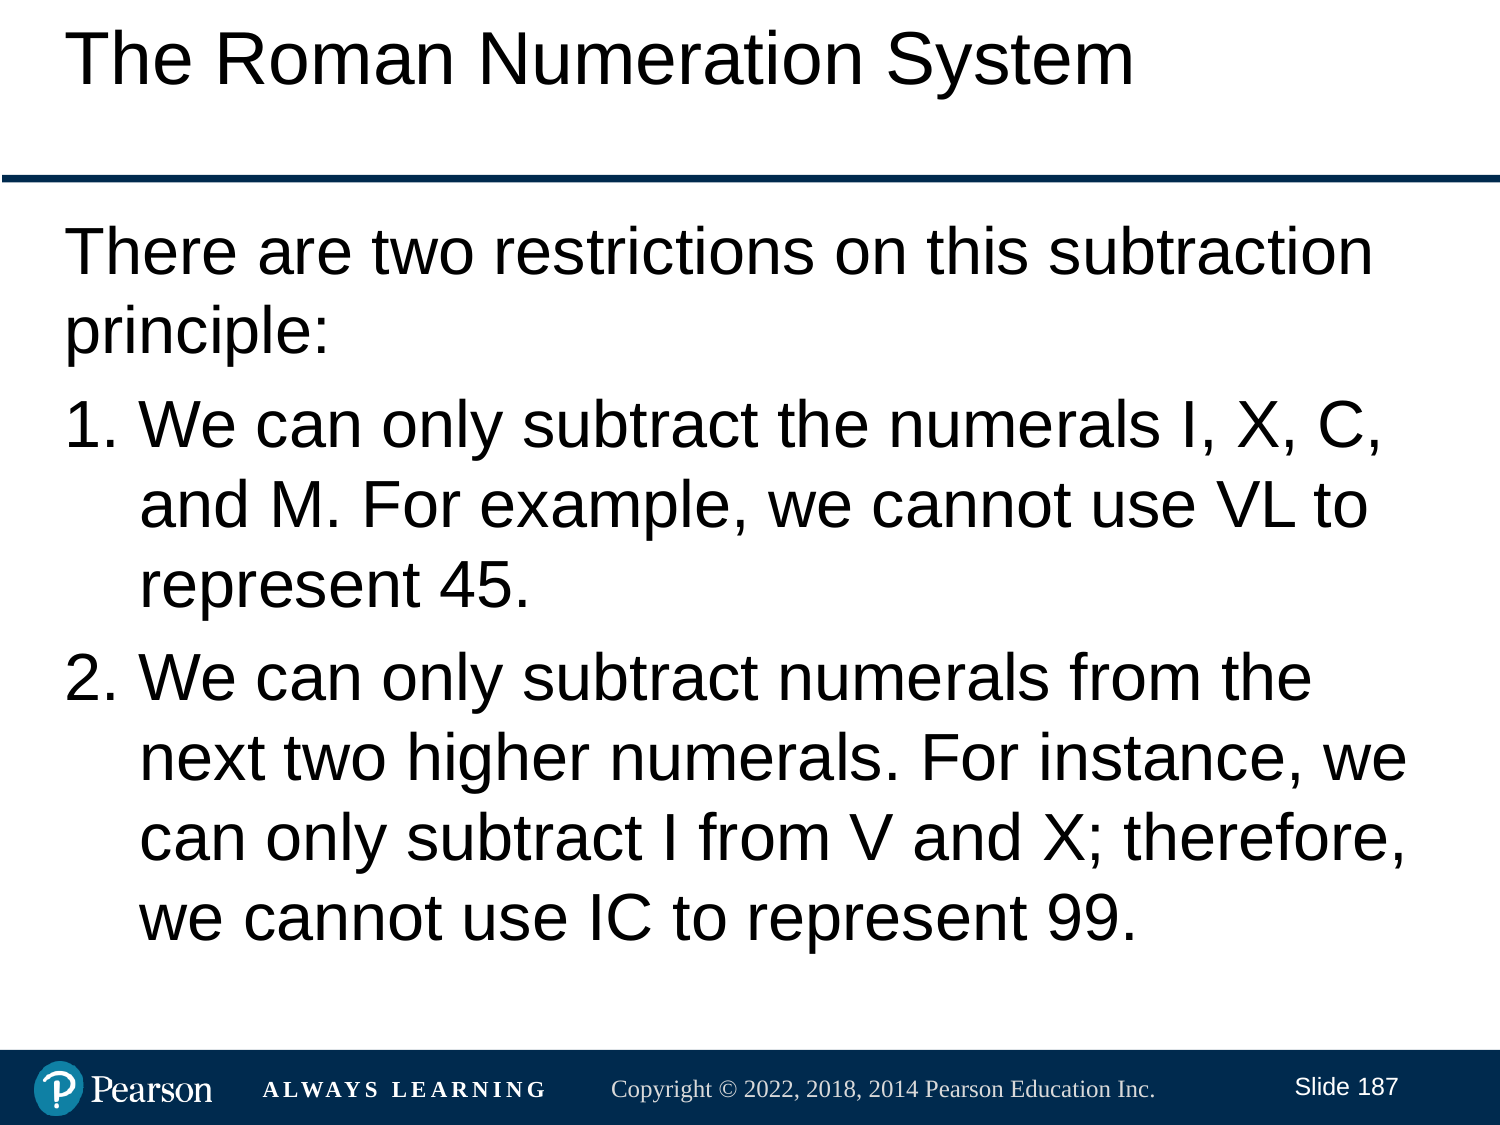

# The Roman Numeration System
There are two restrictions on this subtraction principle:
1. We can only subtract the numerals I, X, C, and M. For example, we cannot use VL to represent 45.
2. We can only subtract numerals from the next two higher numerals. For instance, we can only subtract I from V and X; therefore, we cannot use IC to represent 99.